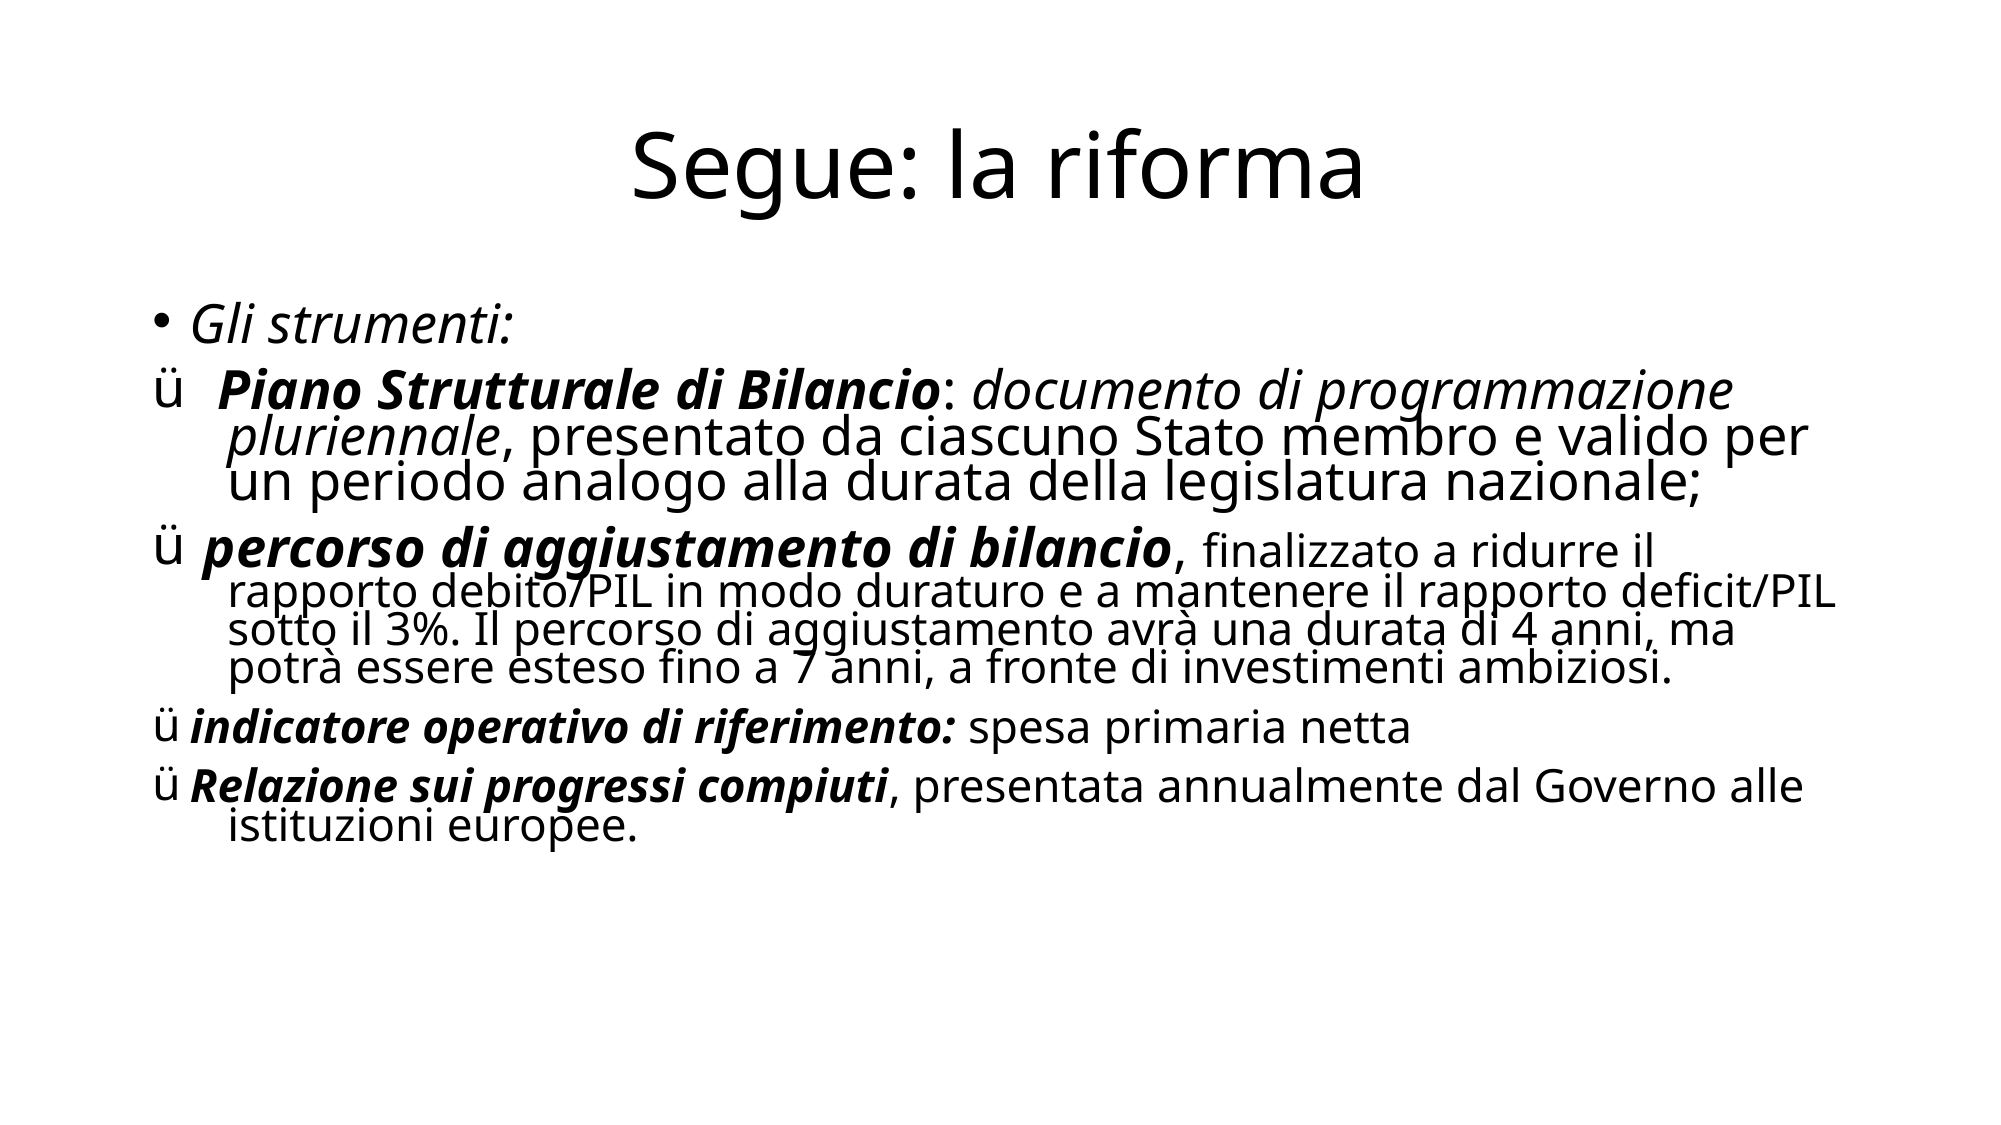

# Segue: la riforma
Gli strumenti:
 Piano Strutturale di Bilancio: documento di programmazione pluriennale, presentato da ciascuno Stato membro e valido per un periodo analogo alla durata della legislatura nazionale;
 percorso di aggiustamento di bilancio, finalizzato a ridurre il rapporto debito/PIL in modo duraturo e a mantenere il rapporto deficit/PIL sotto il 3%. Il percorso di aggiustamento avrà una durata di 4 anni, ma potrà essere esteso fino a 7 anni, a fronte di investimenti ambiziosi.
indicatore operativo di riferimento: spesa primaria netta
Relazione sui progressi compiuti, presentata annualmente dal Governo alle istituzioni europee.